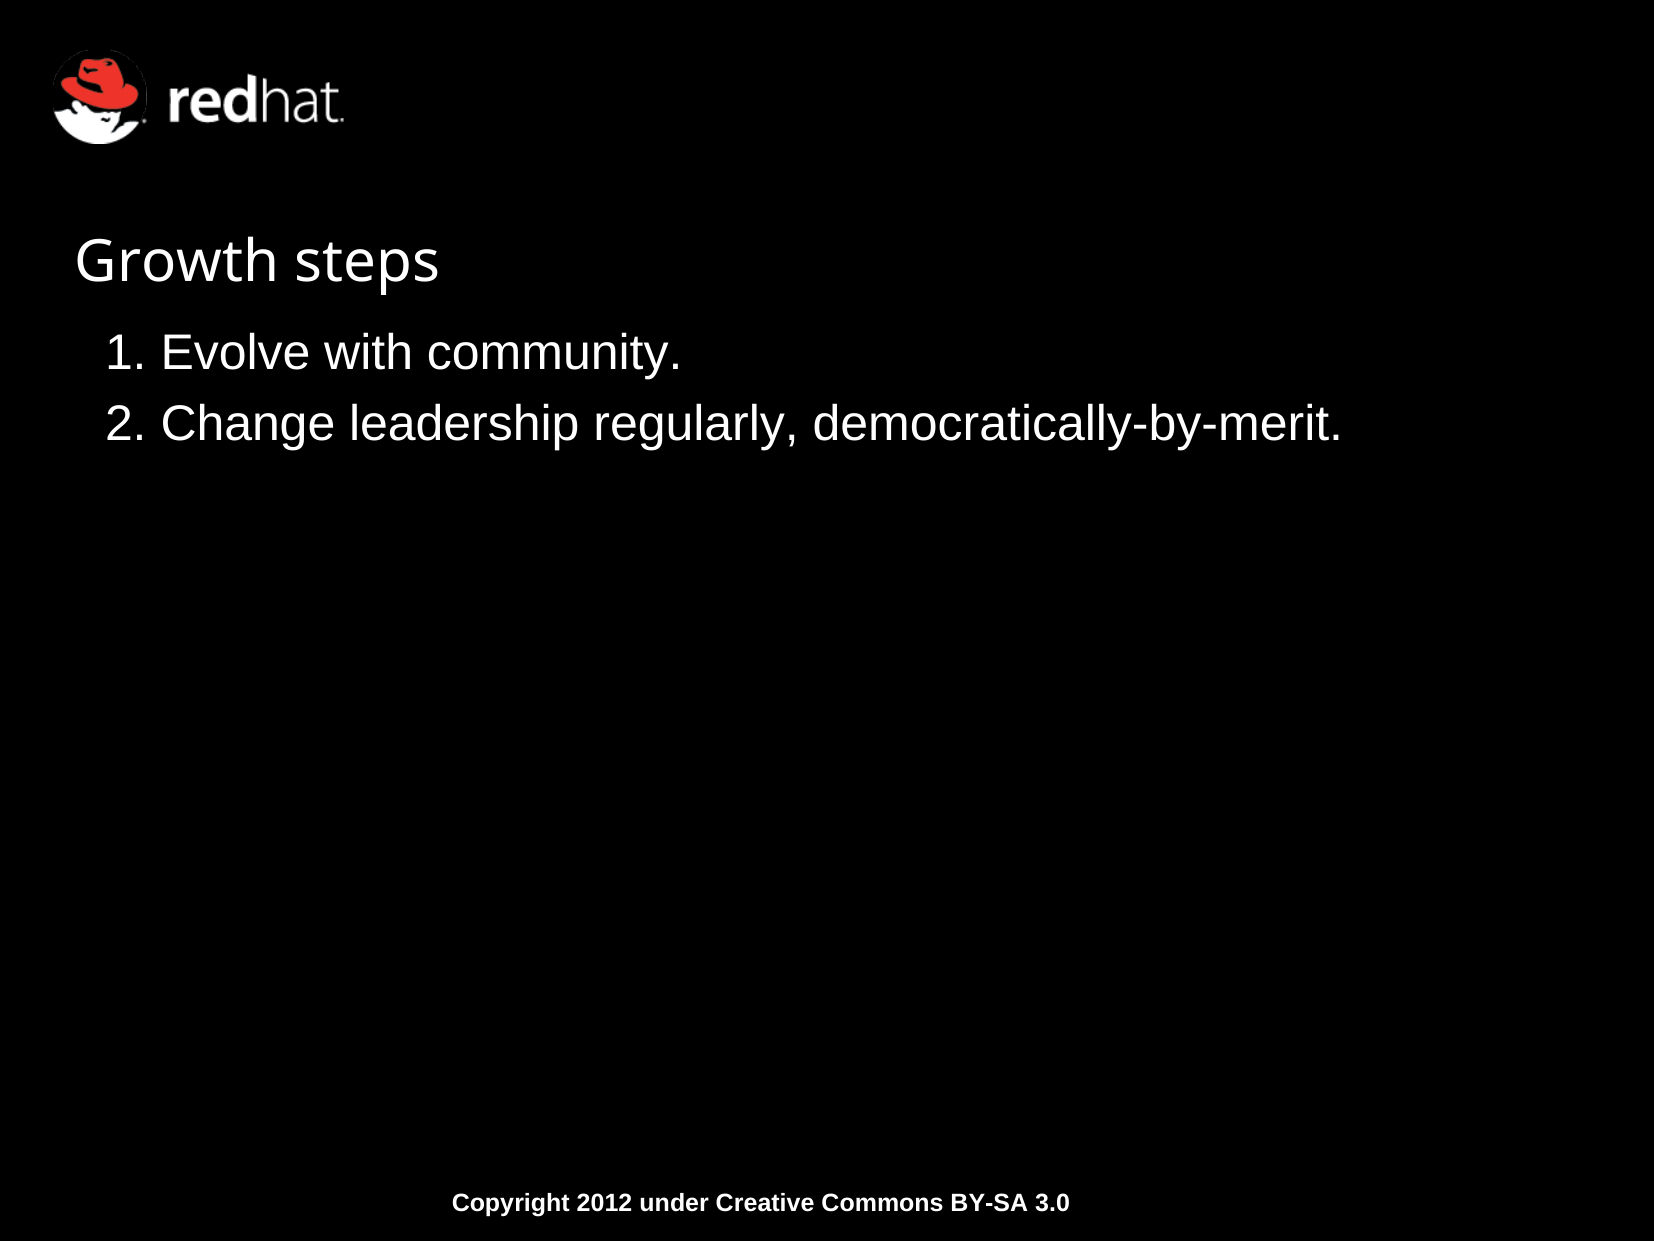

# Growth steps
 1. Evolve with community.
 2. Change leadership regularly, democratically-by-merit.